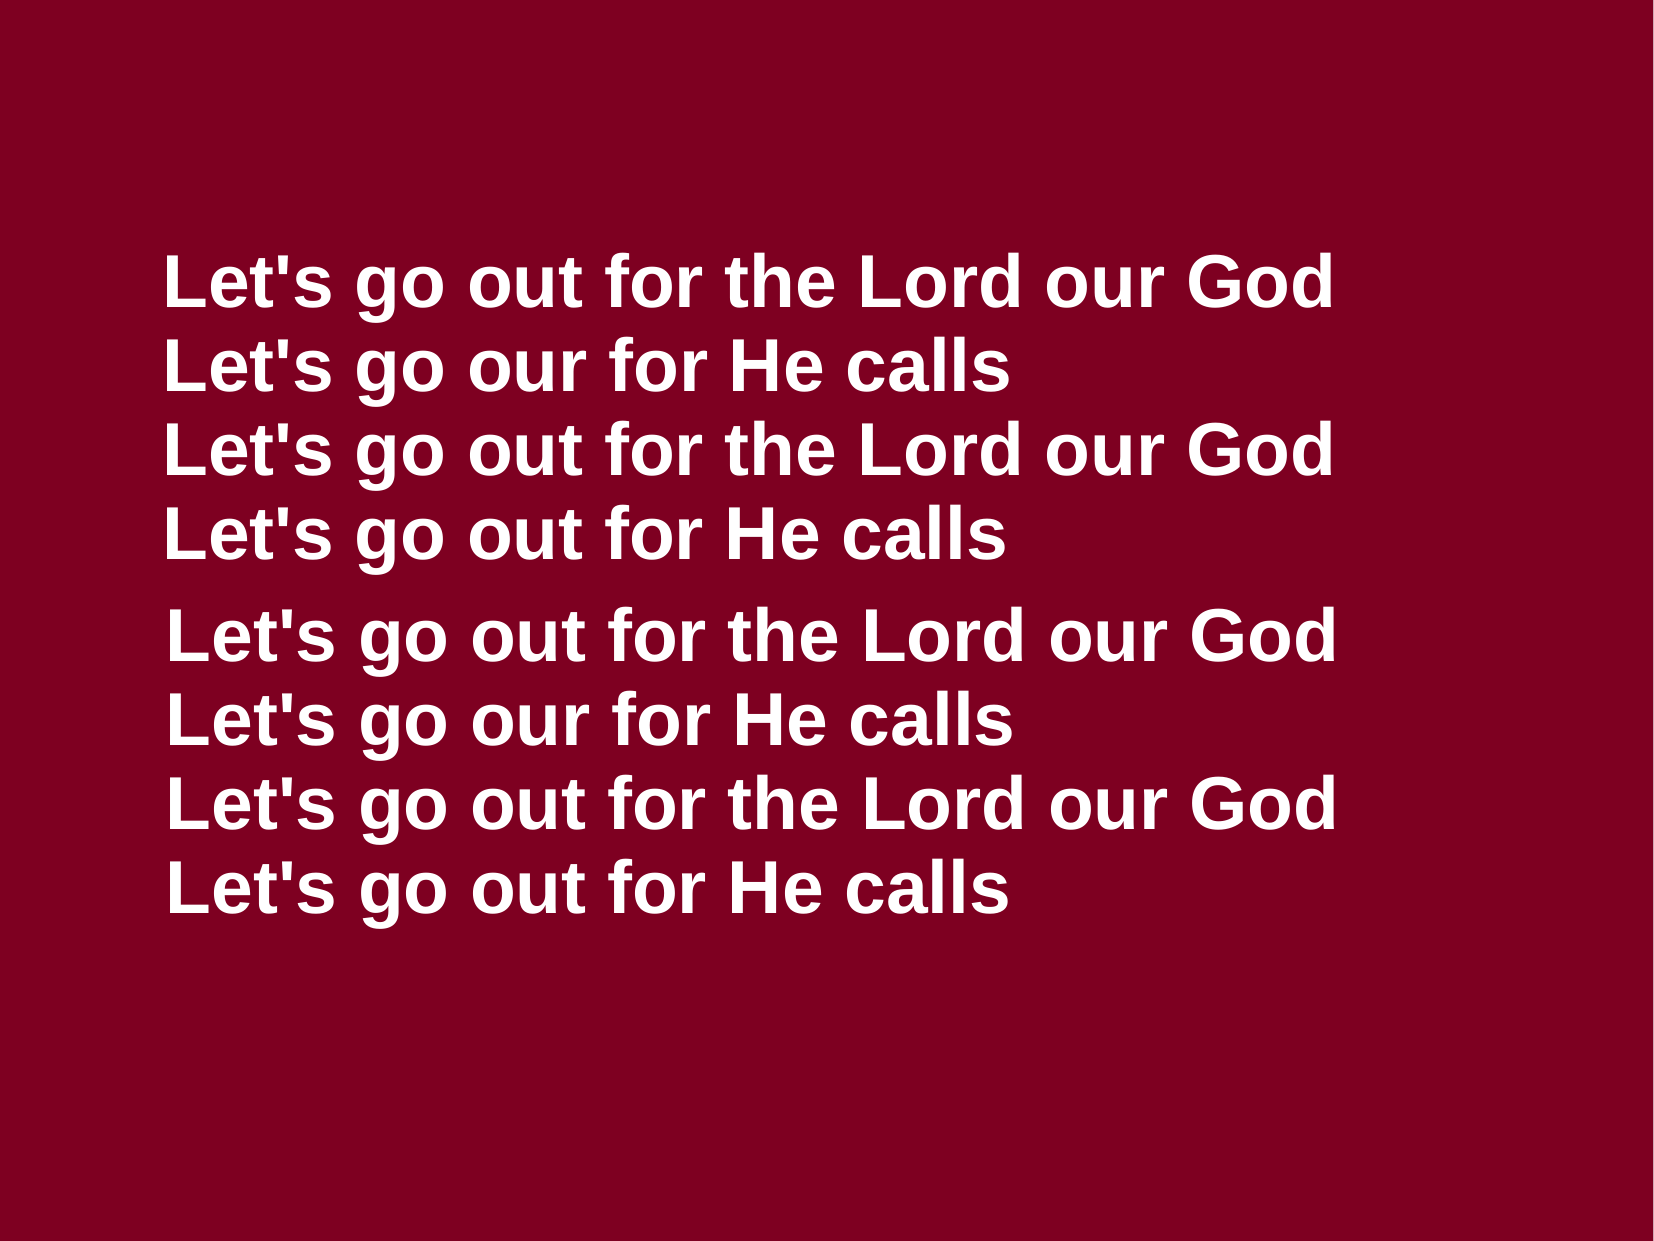

#
		Let's go out for the Lord our God
		Let's go our for He calls
 		Let's go out for the Lord our God
		Let's go out for He calls
	 Let's go out for the Lord our God
	 Let's go our for He calls
 	 Let's go out for the Lord our God
	 Let's go out for He calls